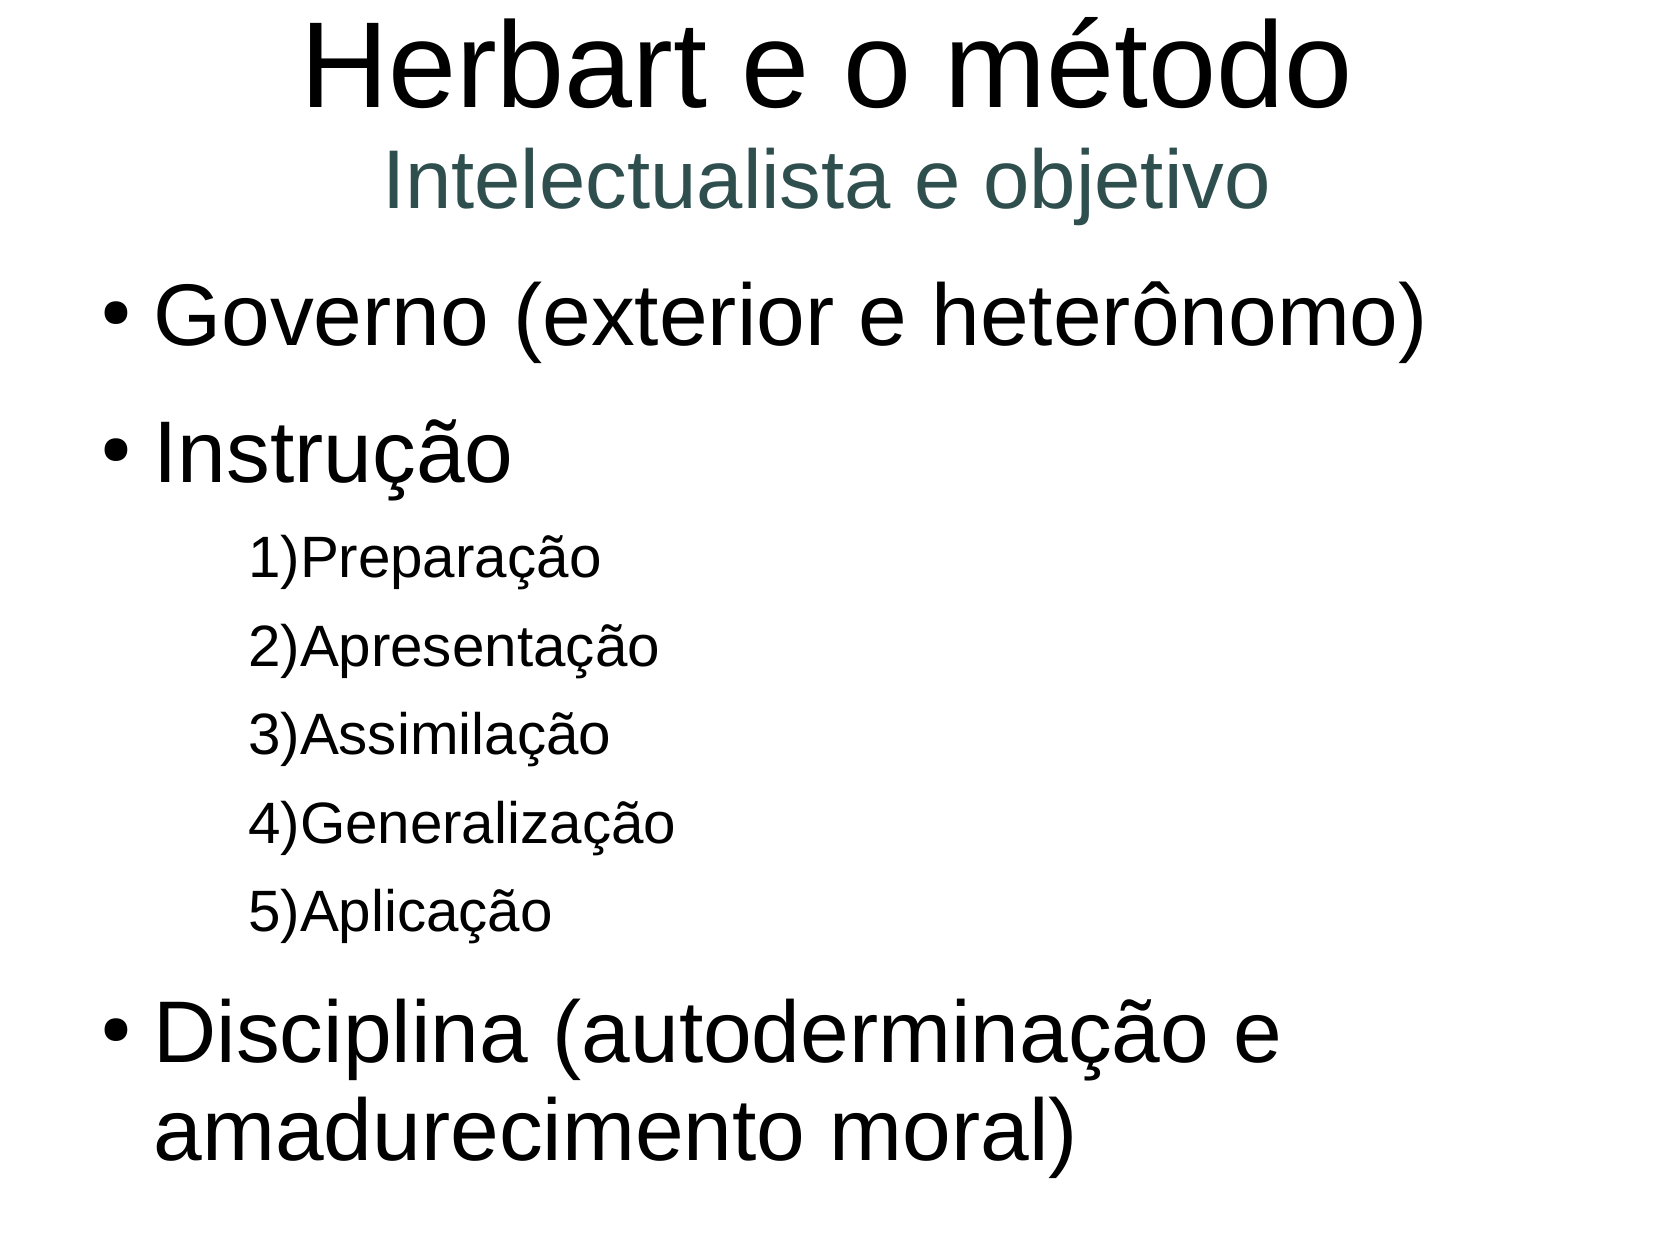

# Herbart e o método Intelectualista e objetivo
Governo (exterior e heterônomo)
Instrução
Preparação
Apresentação
Assimilação
Generalização
Aplicação
Disciplina (autoderminação e amadurecimento moral)